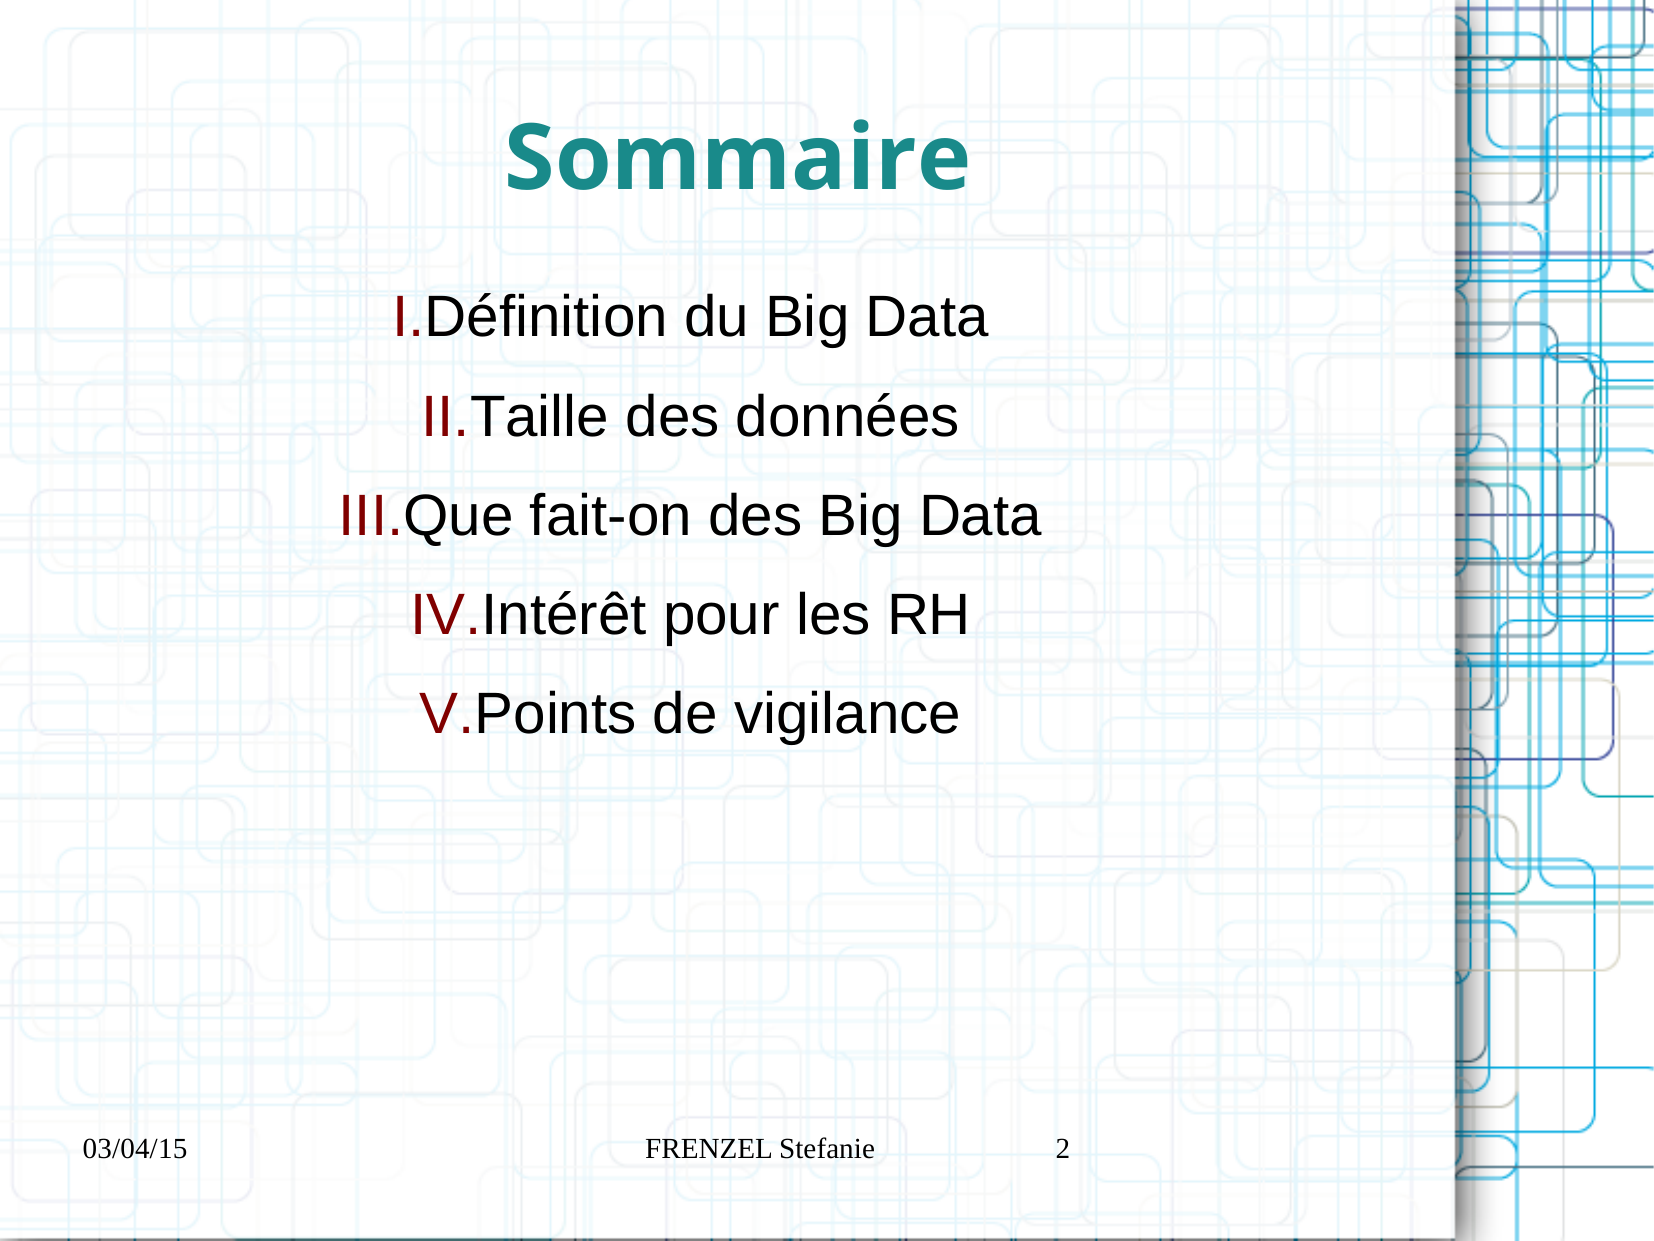

# Sommaire
Définition du Big Data
Taille des données
Que fait-on des Big Data
Intérêt pour les RH
Points de vigilance
03/04/15
 FRENZEL Stefanie